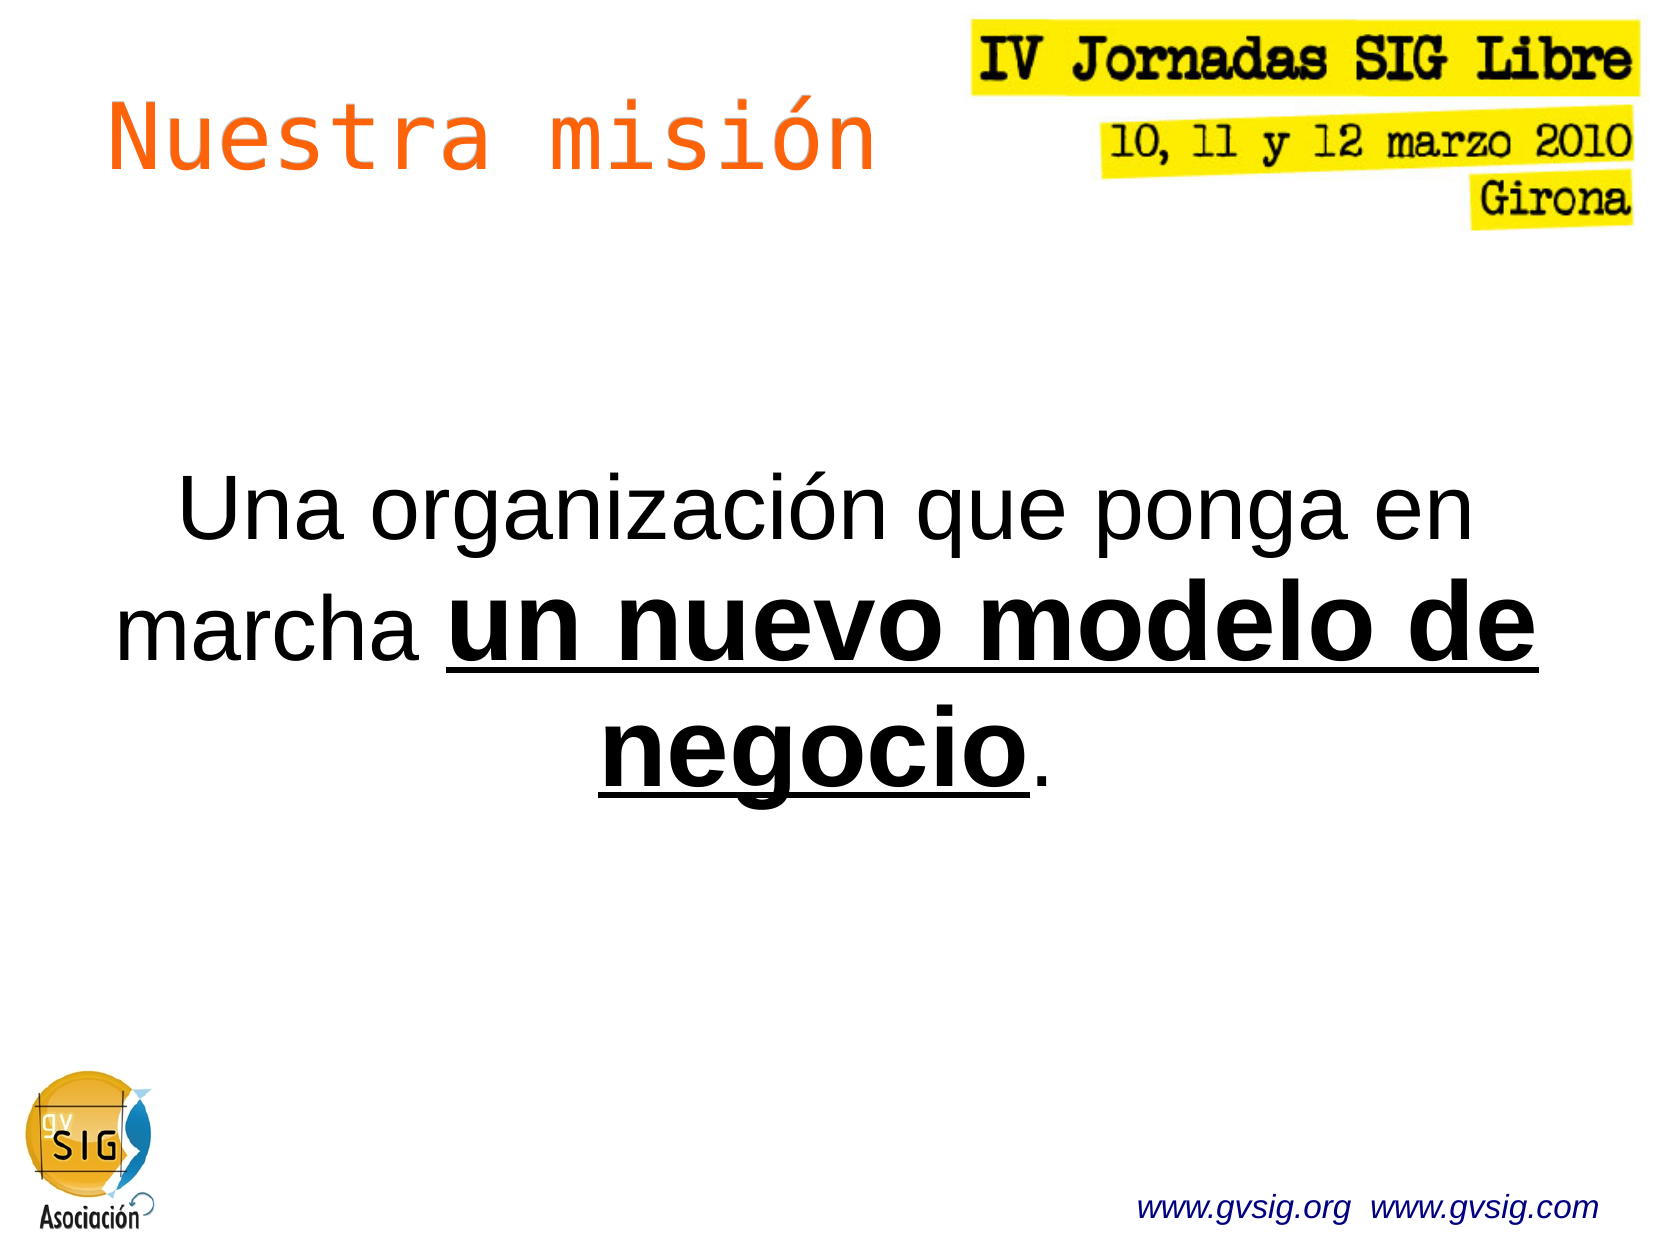

Nuestra misión
Una organización que ponga en marcha un nuevo modelo de negocio.